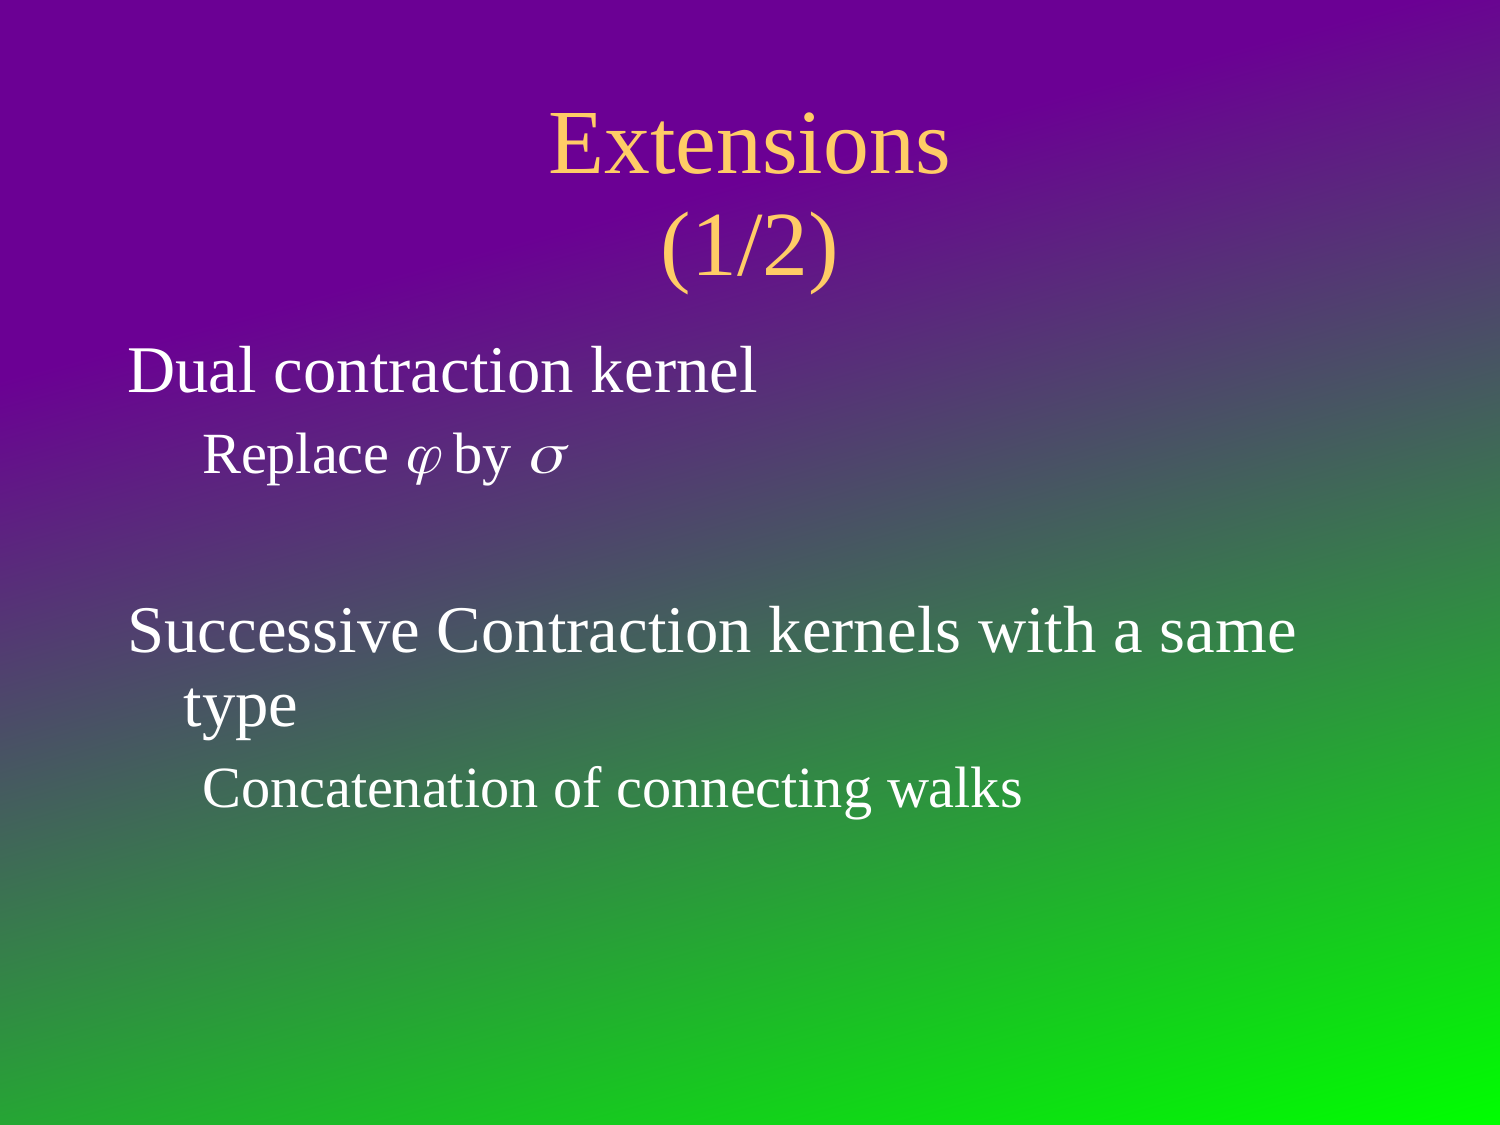

# Extensions (1/2)
Dual contraction kernel
Replace  by 
Successive Contraction kernels with a same type
Concatenation of connecting walks